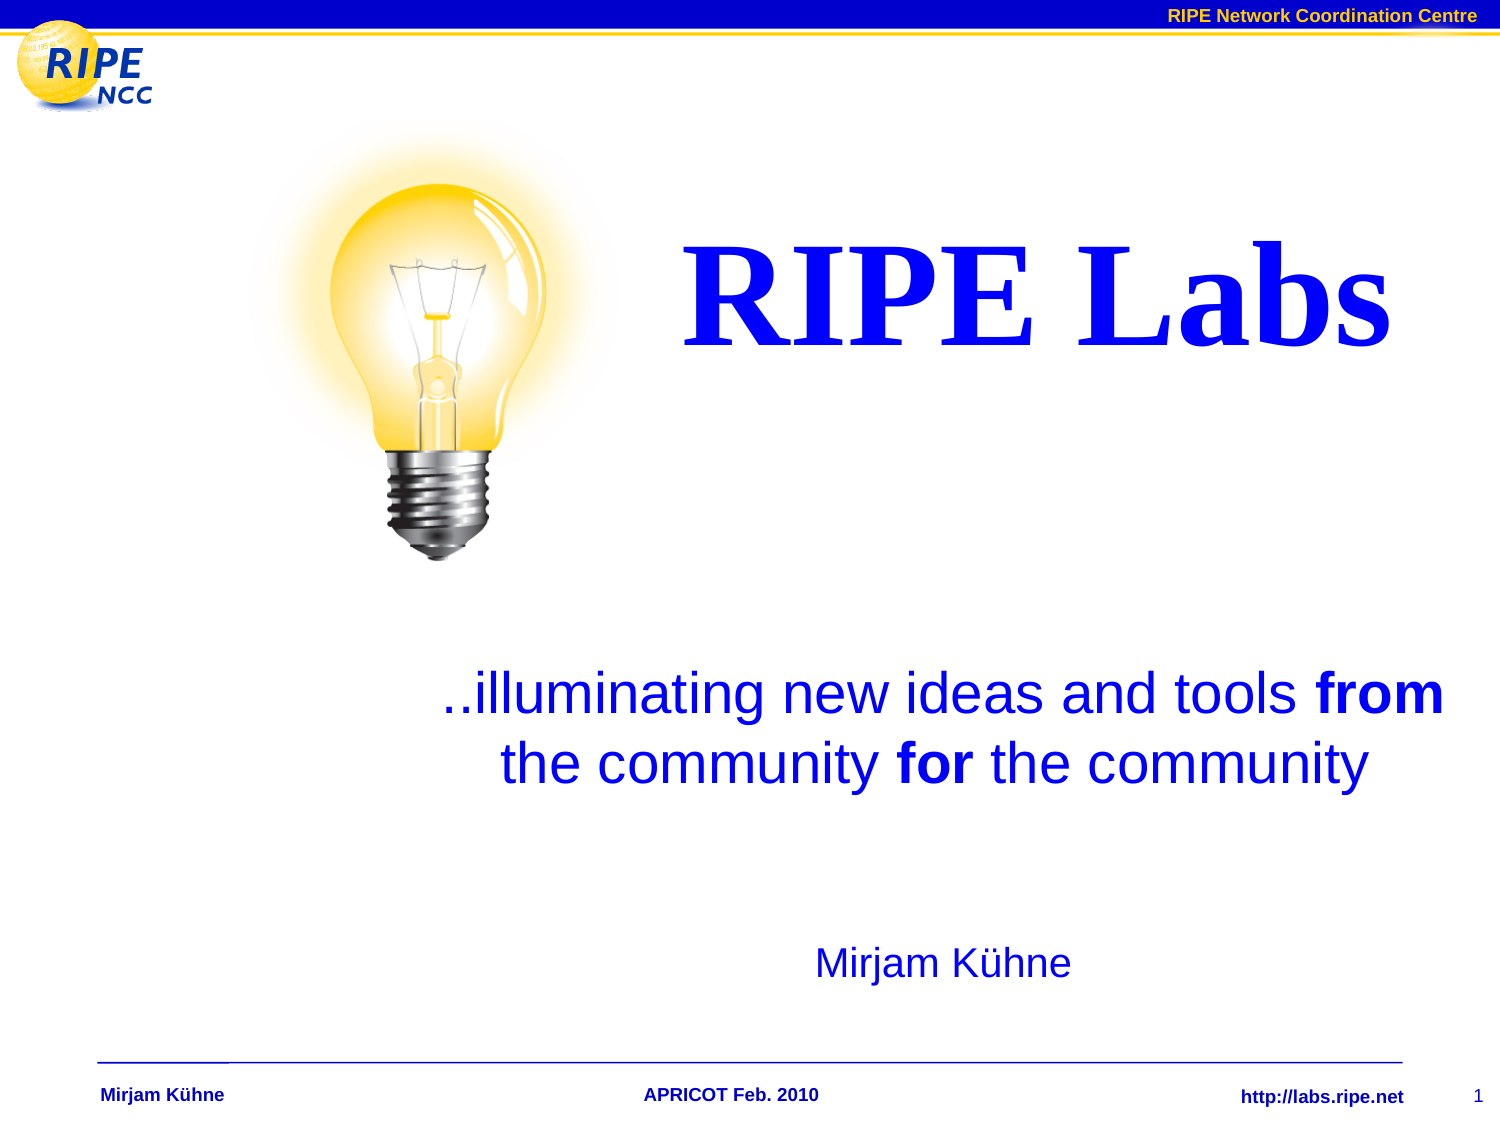

RIPE Labs
..illuminating new ideas and tools from the community for the community
Mirjam Kühne
APRICOT Feb. 2010
Mirjam Kühne